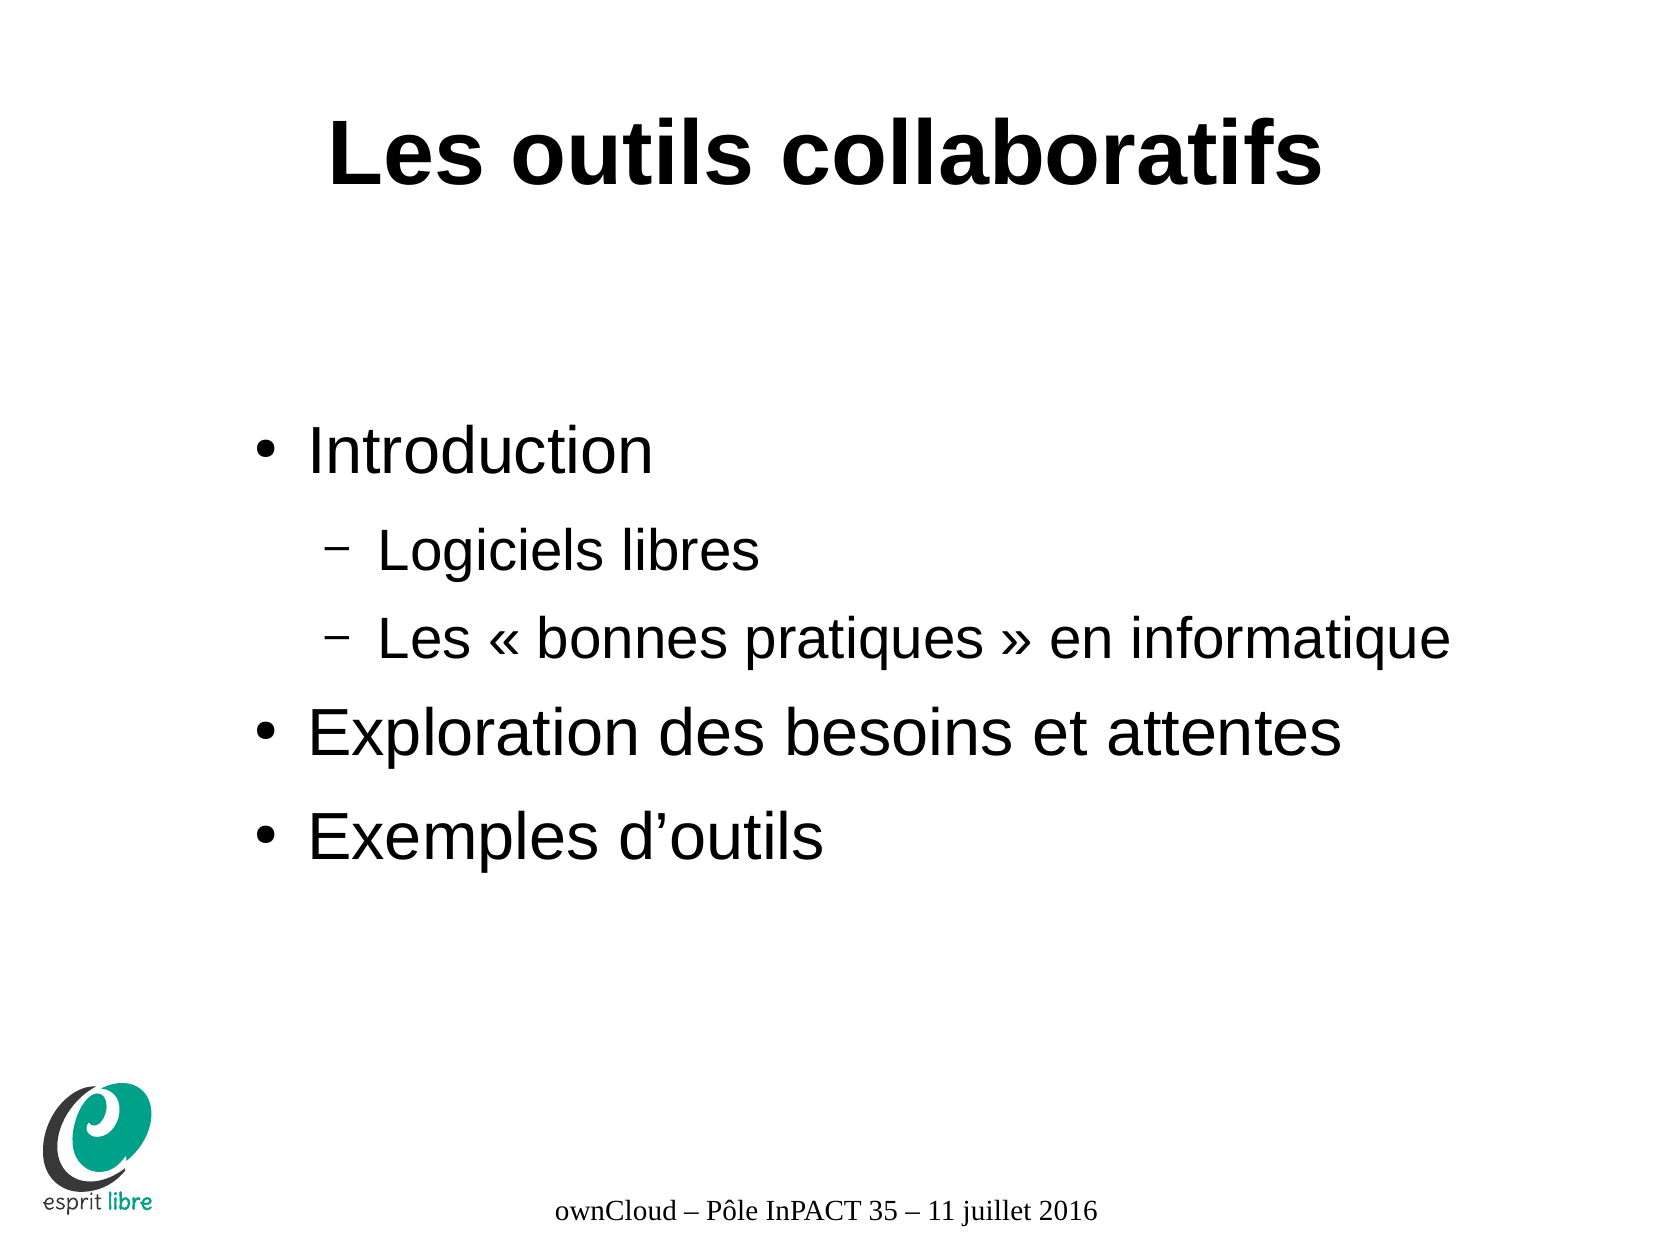

# Les outils collaboratifs
Introduction
Logiciels libres
Les « bonnes pratiques » en informatique
Exploration des besoins et attentes
Exemples d’outils